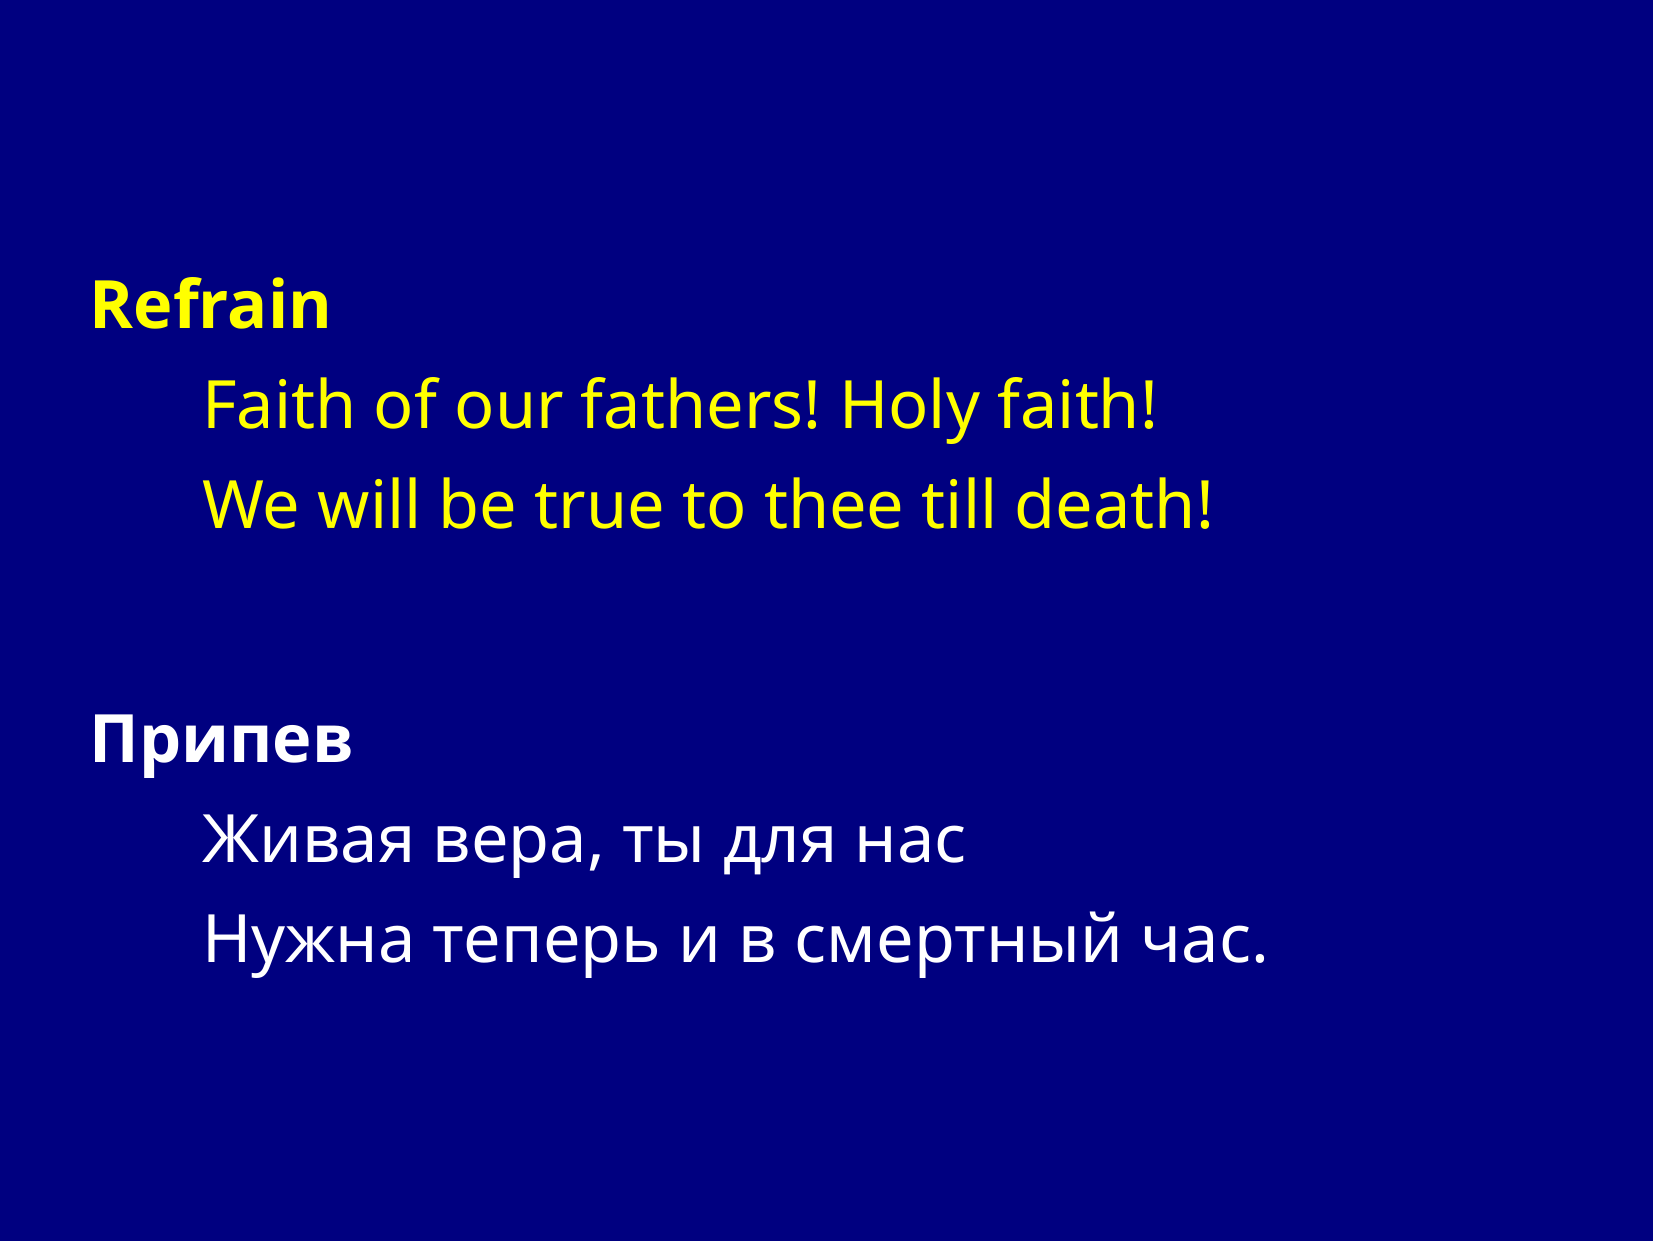

Refrain
	Faith of our fathers! Holy faith!
	We will be true to thee till death!
Припев
	Живая вера, ты для нас
	Нужна теперь и в смертный час.